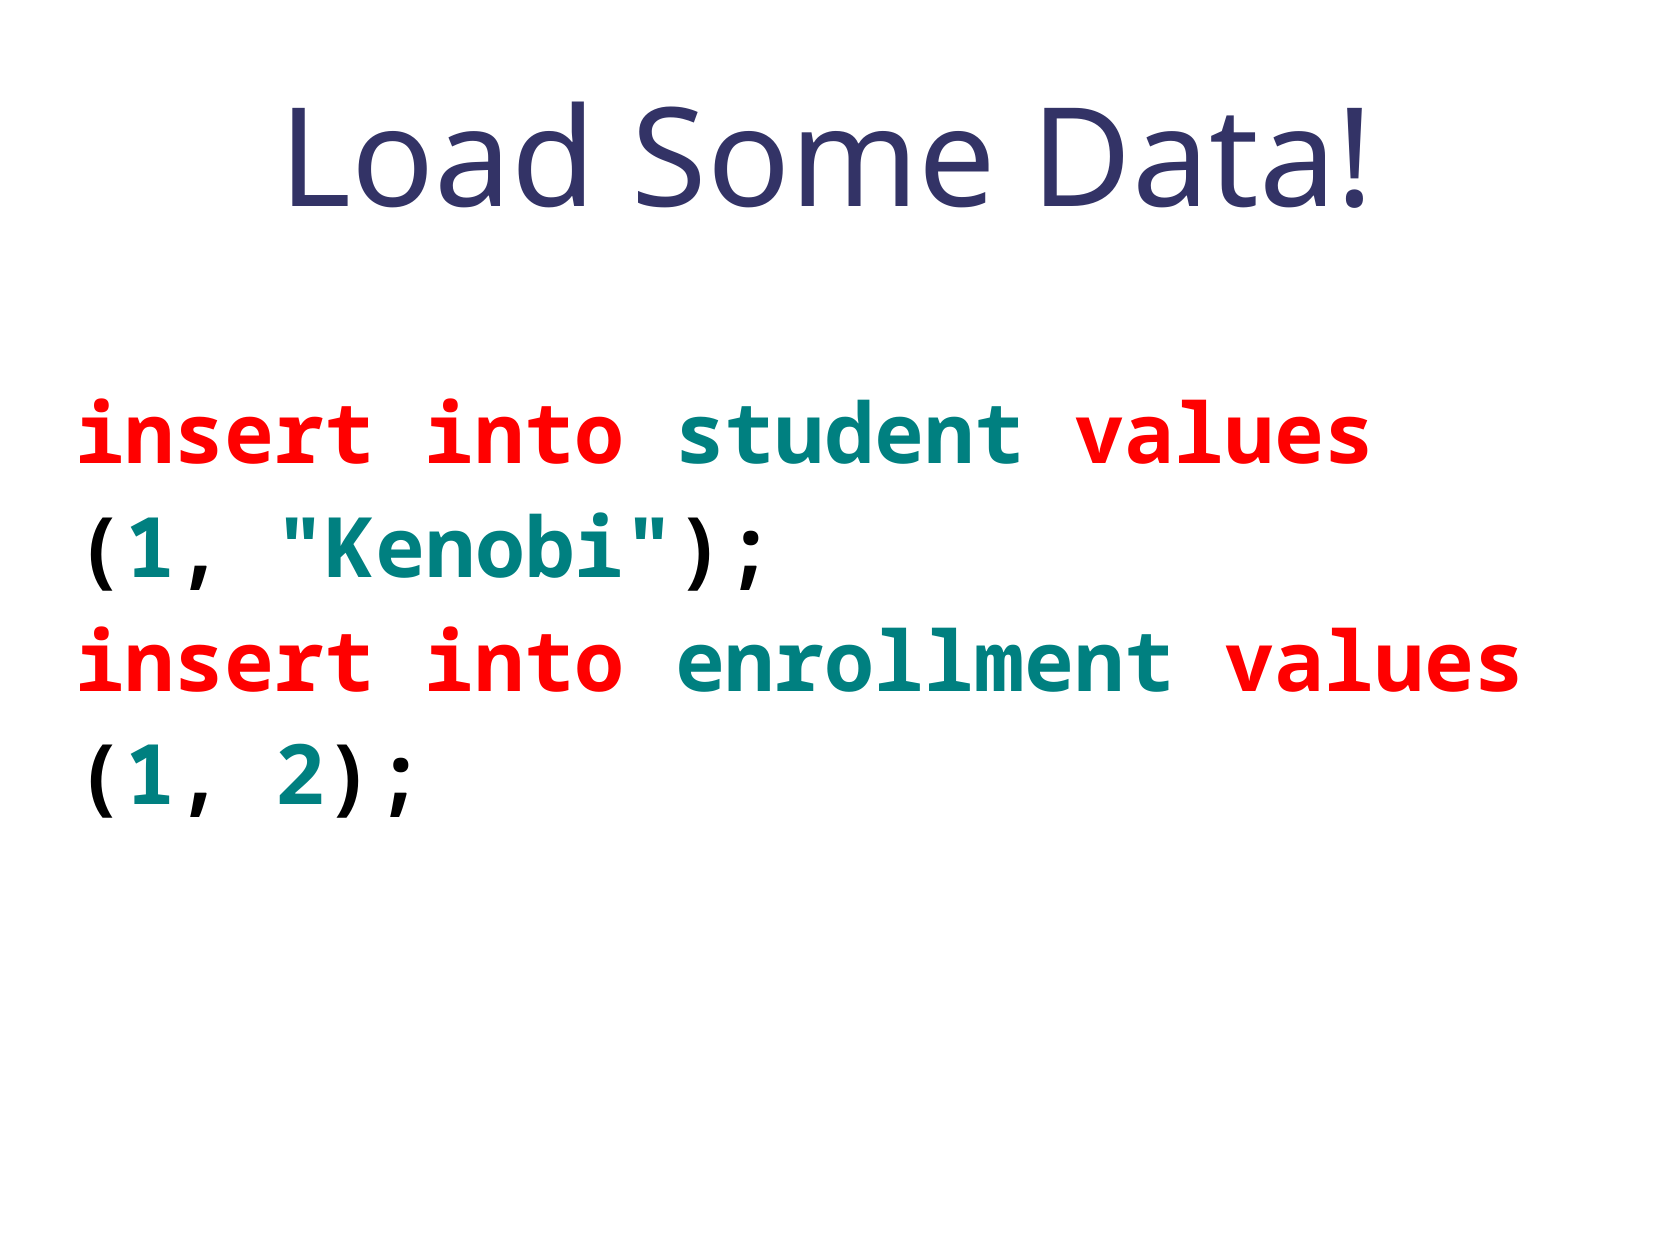

# Load Some Data!
insert into student values
(1, "Kenobi");
insert into enrollment values (1, 2);